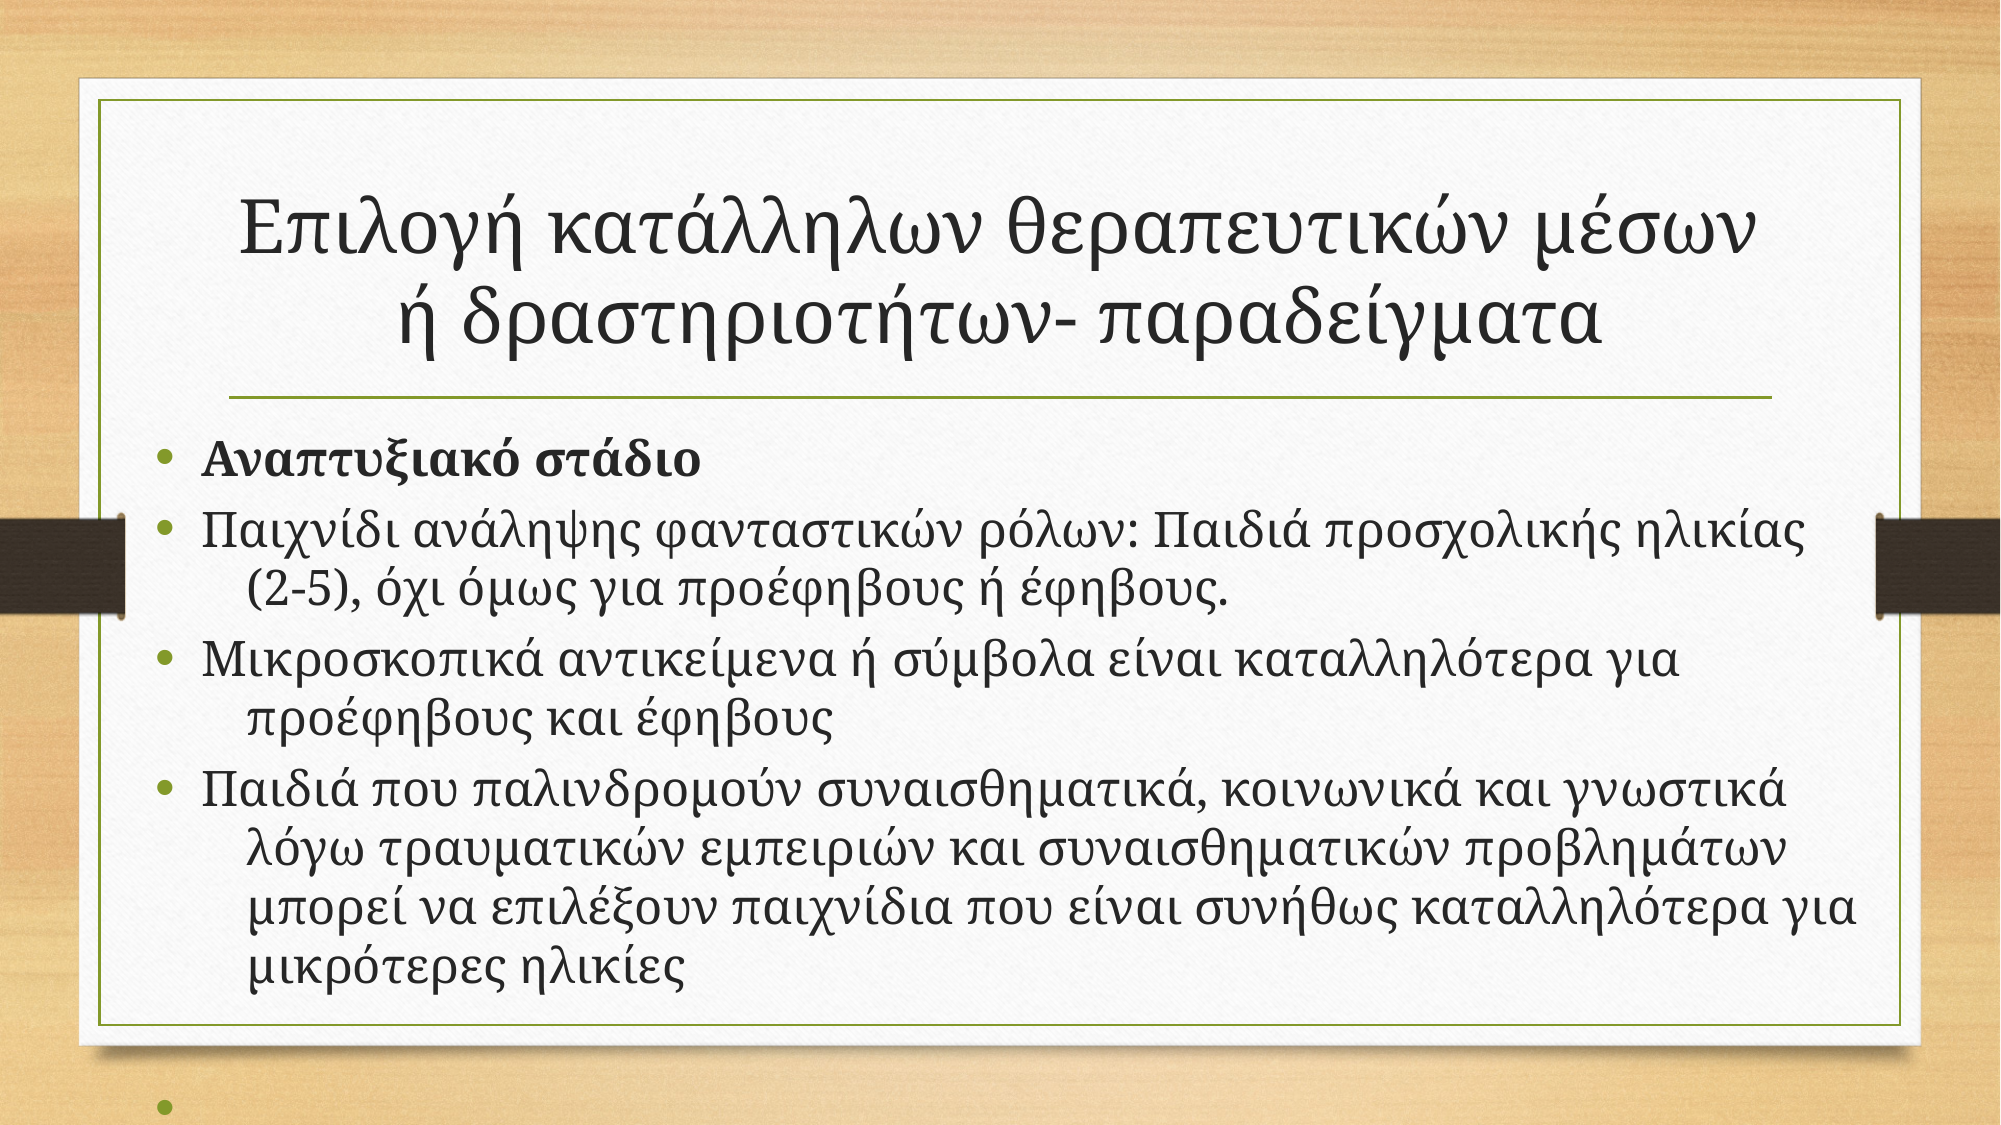

# Επιλογή κατάλληλων θεραπευτικών μέσων ή δραστηριοτήτων- παραδείγματα
Αναπτυξιακό στάδιο
Παιχνίδι ανάληψης φανταστικών ρόλων: Παιδιά προσχολικής ηλικίας (2-5), όχι όμως για προέφηβους ή έφηβους.
Μικροσκοπικά αντικείμενα ή σύμβολα είναι καταλληλότερα για προέφηβους και έφηβους
Παιδιά που παλινδρομούν συναισθηματικά, κοινωνικά και γνωστικά λόγω τραυματικών εμπειριών και συναισθηματικών προβλημάτων μπορεί να επιλέξουν παιχνίδια που είναι συνήθως καταλληλότερα για μικρότερες ηλικίες